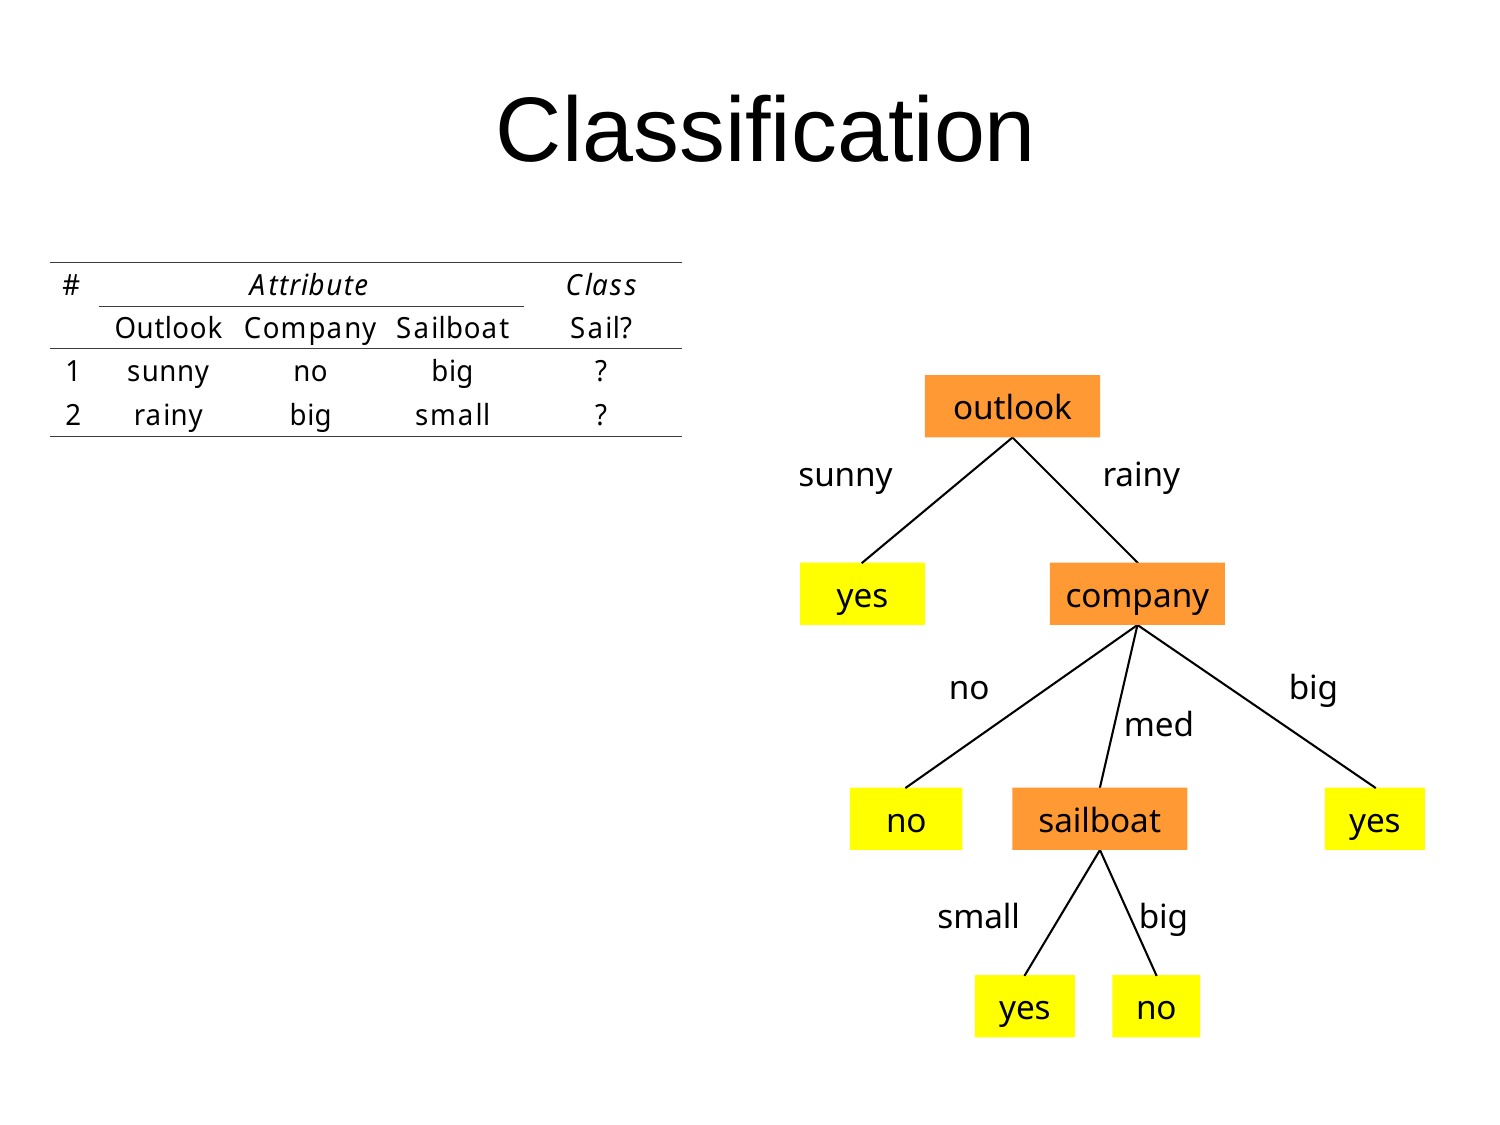

# Classification
outlook
sunny
rainy
yes
company
no
big
med
no
sailboat
yes
small
big
yes
no